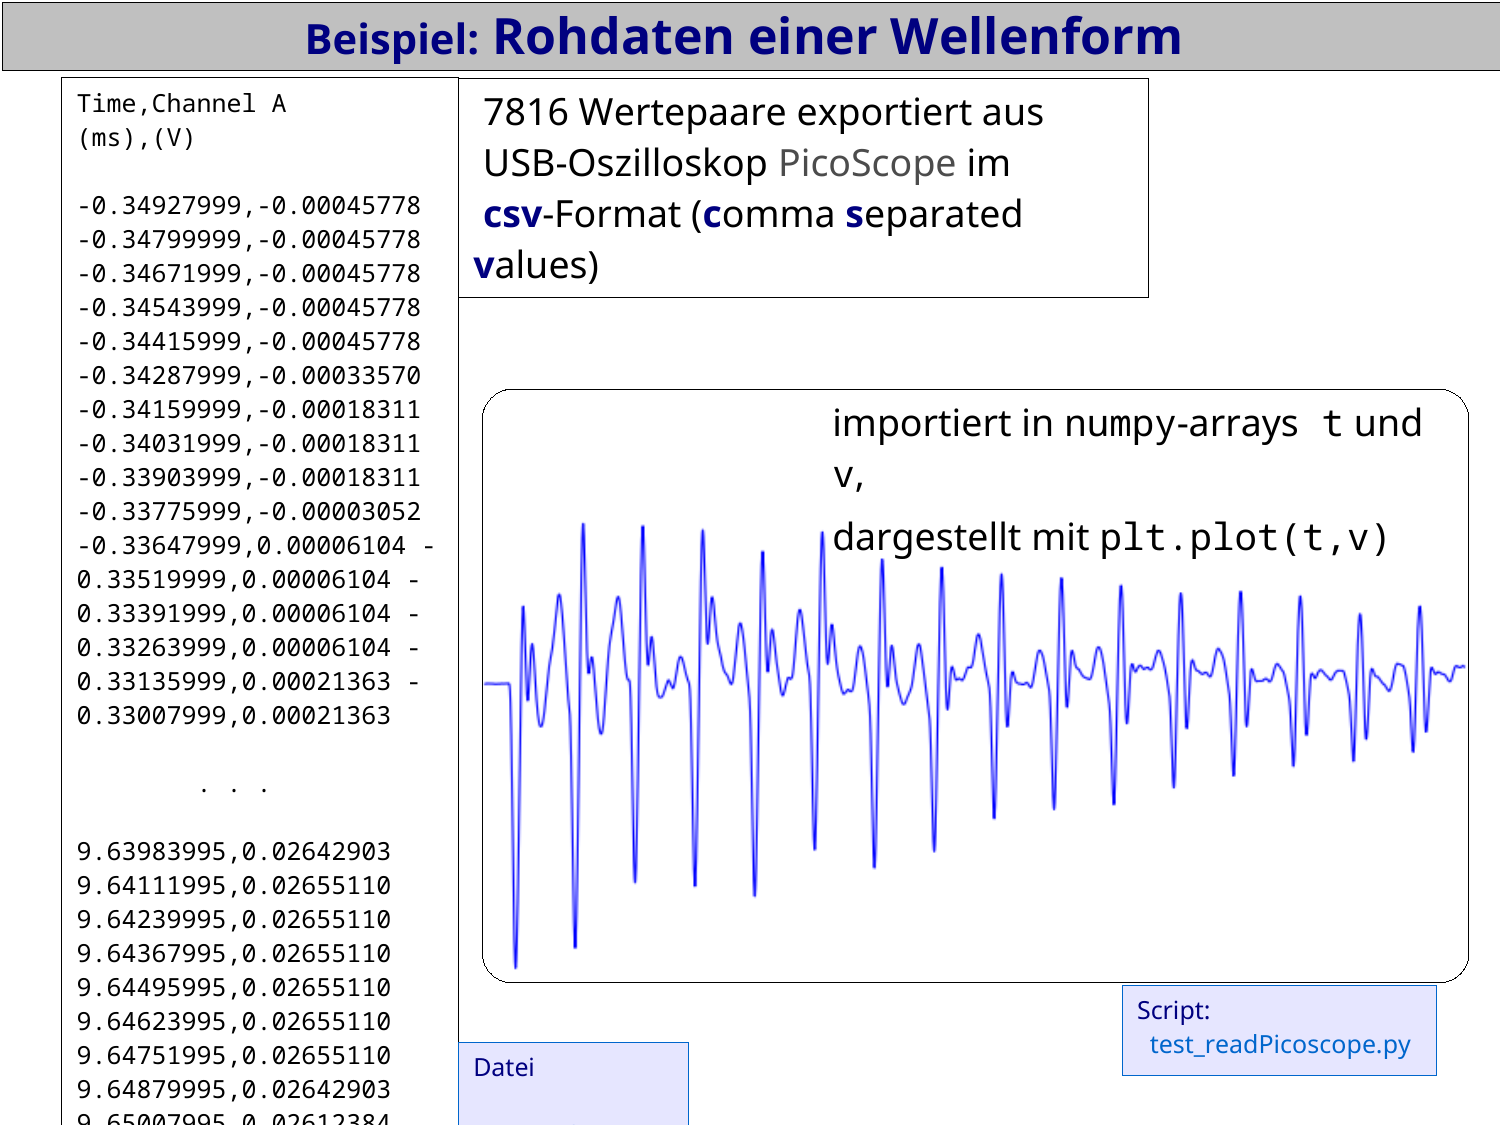

# Beispiel: Rohdaten einer Wellenform
Time,Channel A
(ms),(V)
-0.34927999,-0.00045778 -0.34799999,-0.00045778 -0.34671999,-0.00045778 -0.34543999,-0.00045778 -0.34415999,-0.00045778 -0.34287999,-0.00033570 -0.34159999,-0.00018311 -0.34031999,-0.00018311 -0.33903999,-0.00018311 -0.33775999,-0.00003052 -0.33647999,0.00006104 -0.33519999,0.00006104 -0.33391999,0.00006104 -0.33263999,0.00006104 -0.33135999,0.00021363 -0.33007999,0.00021363
 . . .
9.63983995,0.02642903 9.64111995,0.02655110 9.64239995,0.02655110 9.64367995,0.02655110 9.64495995,0.02655110 9.64623995,0.02655110 9.64751995,0.02655110 9.64879995,0.02642903 9.65007995,0.02612384 9.65135995,0.02584918 9.65263995,0.02557451 9.65391995,0.02526933 9.65519995,0.02487259
 7816 Wertepaare exportiert aus
 USB-Oszilloskop PicoScope im
 csv-Format (comma separated values)
importiert in numpy-arrays t und v,
dargestellt mit plt.plot(t,v)
Script:
 test_readPicoscope.py
Datei
 Welleenform.csv